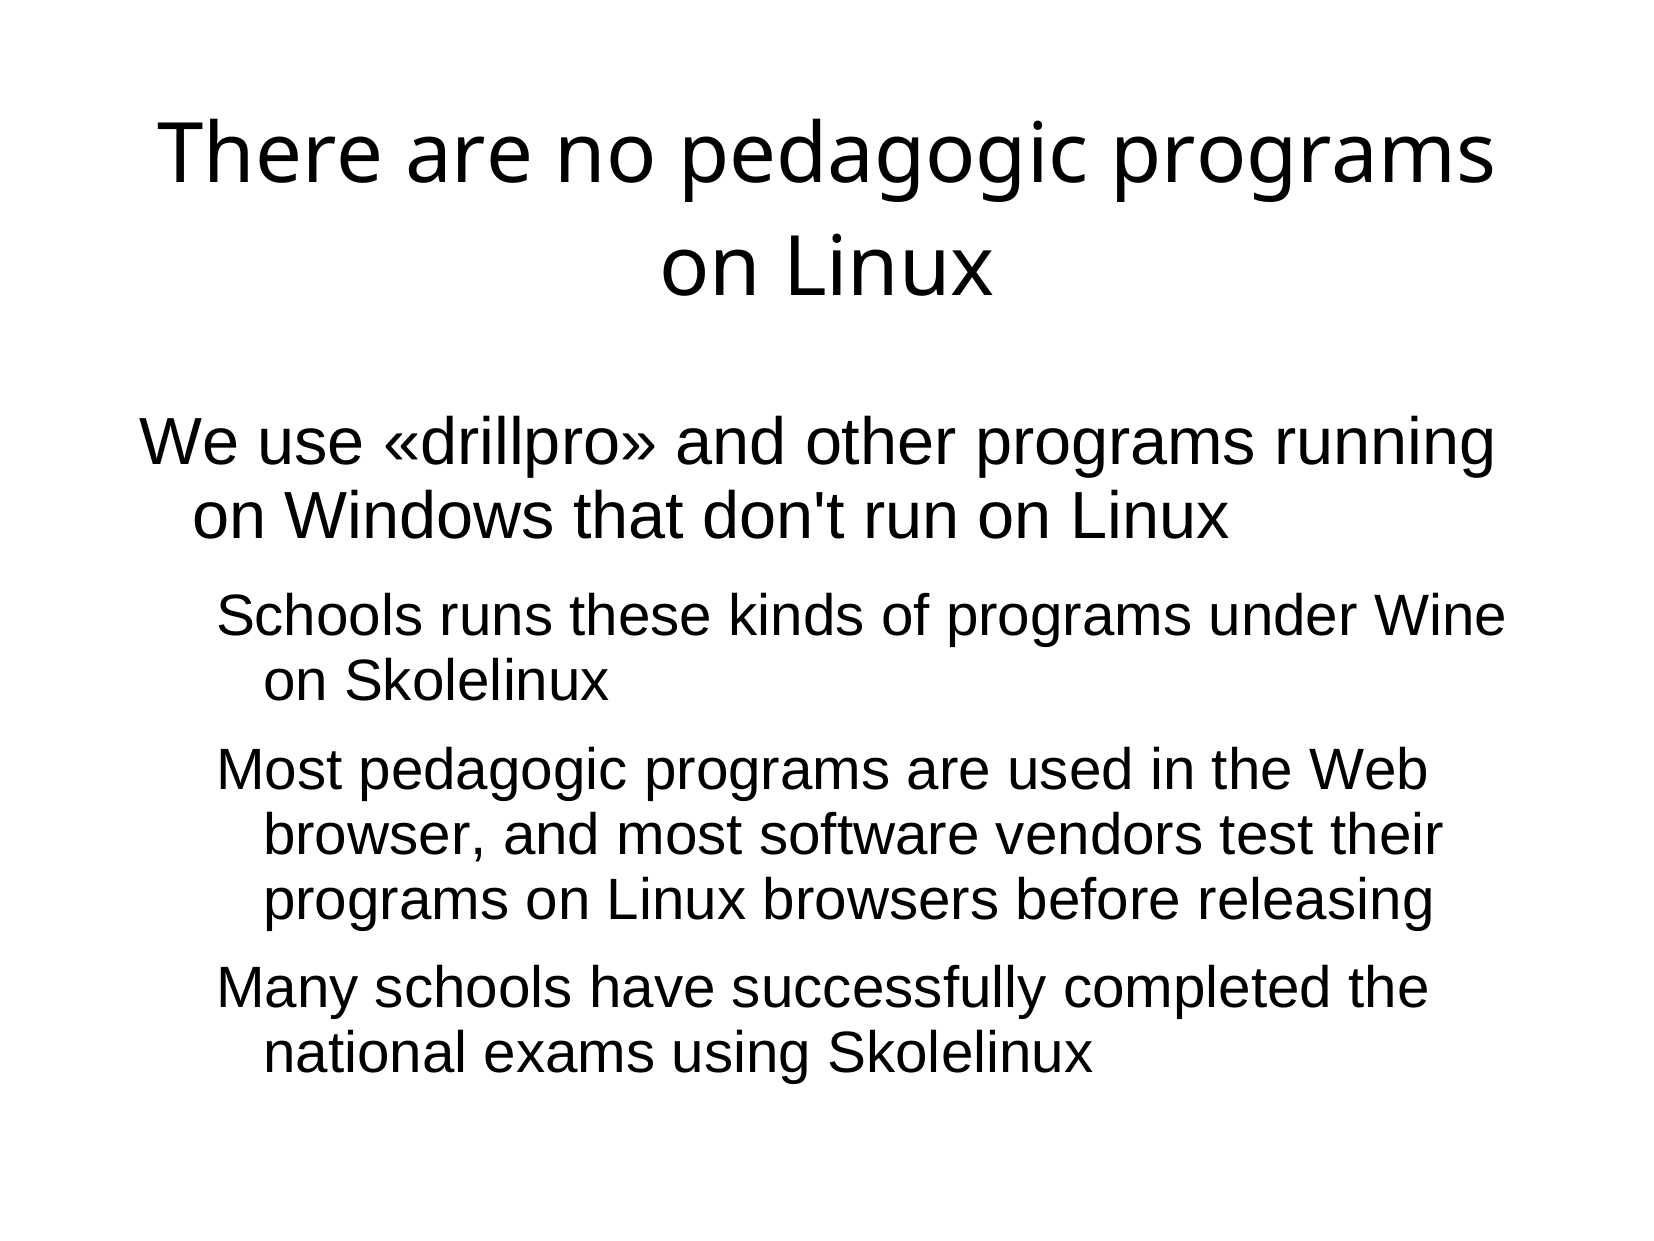

# There are no pedagogic programs on Linux
We use «drillpro» and other programs running on Windows that don't run on Linux
Schools runs these kinds of programs under Wine on Skolelinux
Most pedagogic programs are used in the Web browser, and most software vendors test their programs on Linux browsers before releasing
Many schools have successfully completed the national exams using Skolelinux